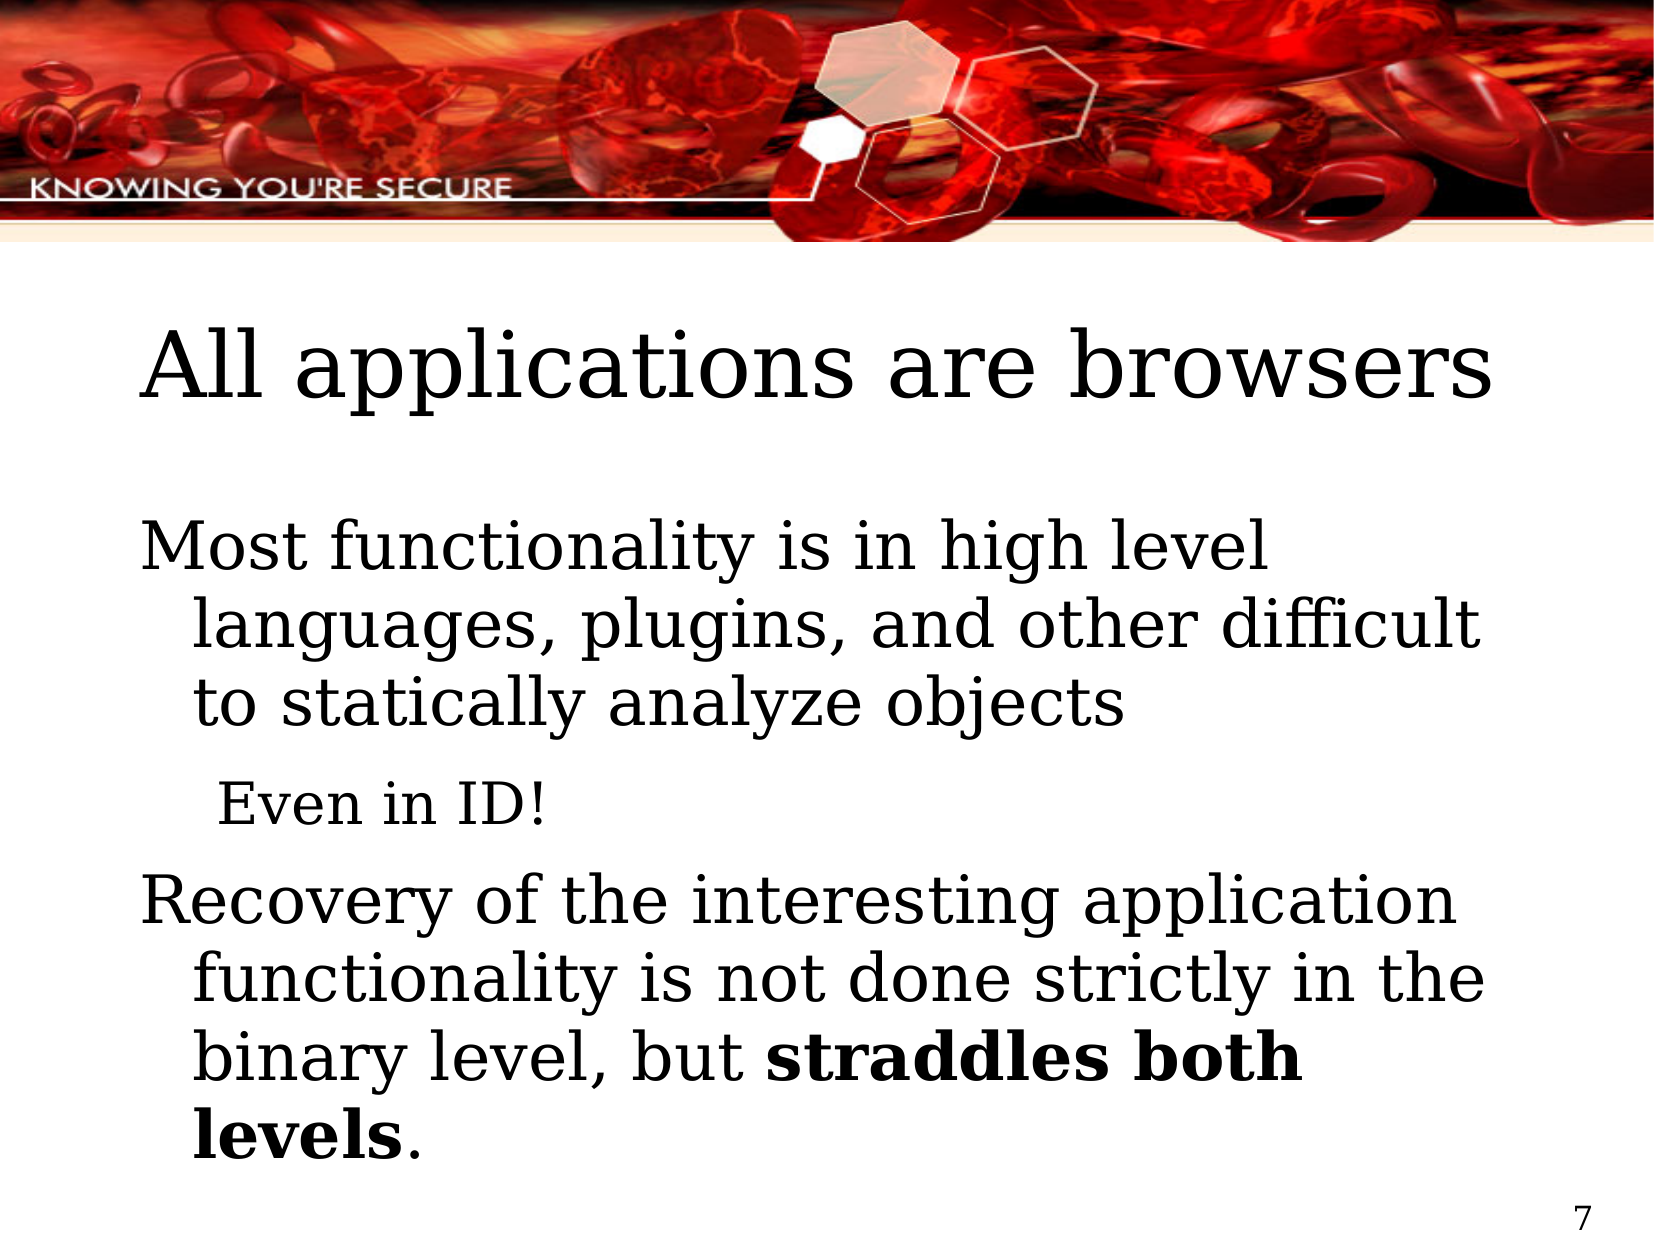

# All applications are browsers
Most functionality is in high level languages, plugins, and other difficult to statically analyze objects
Even in ID!
Recovery of the interesting application functionality is not done strictly in the binary level, but straddles both levels.